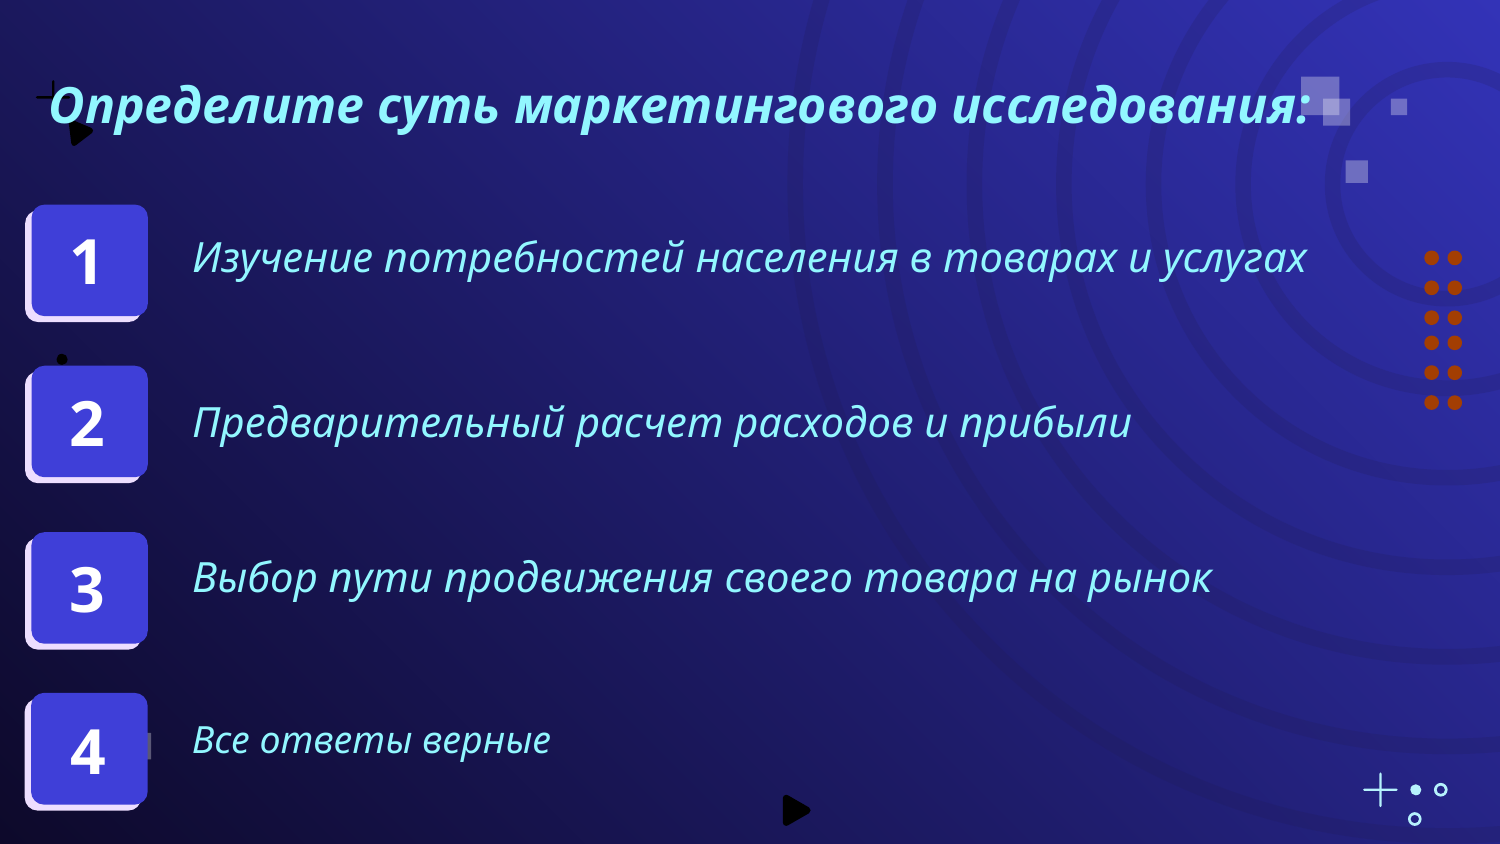

Определите суть маркетингового исследования:
Изучение потребностей населения в товарах и услугах
1
# Предварительный расчет расходов и прибыли
2
Выбор пути продвижения своего товара на рынок
3
4
Все ответы верные